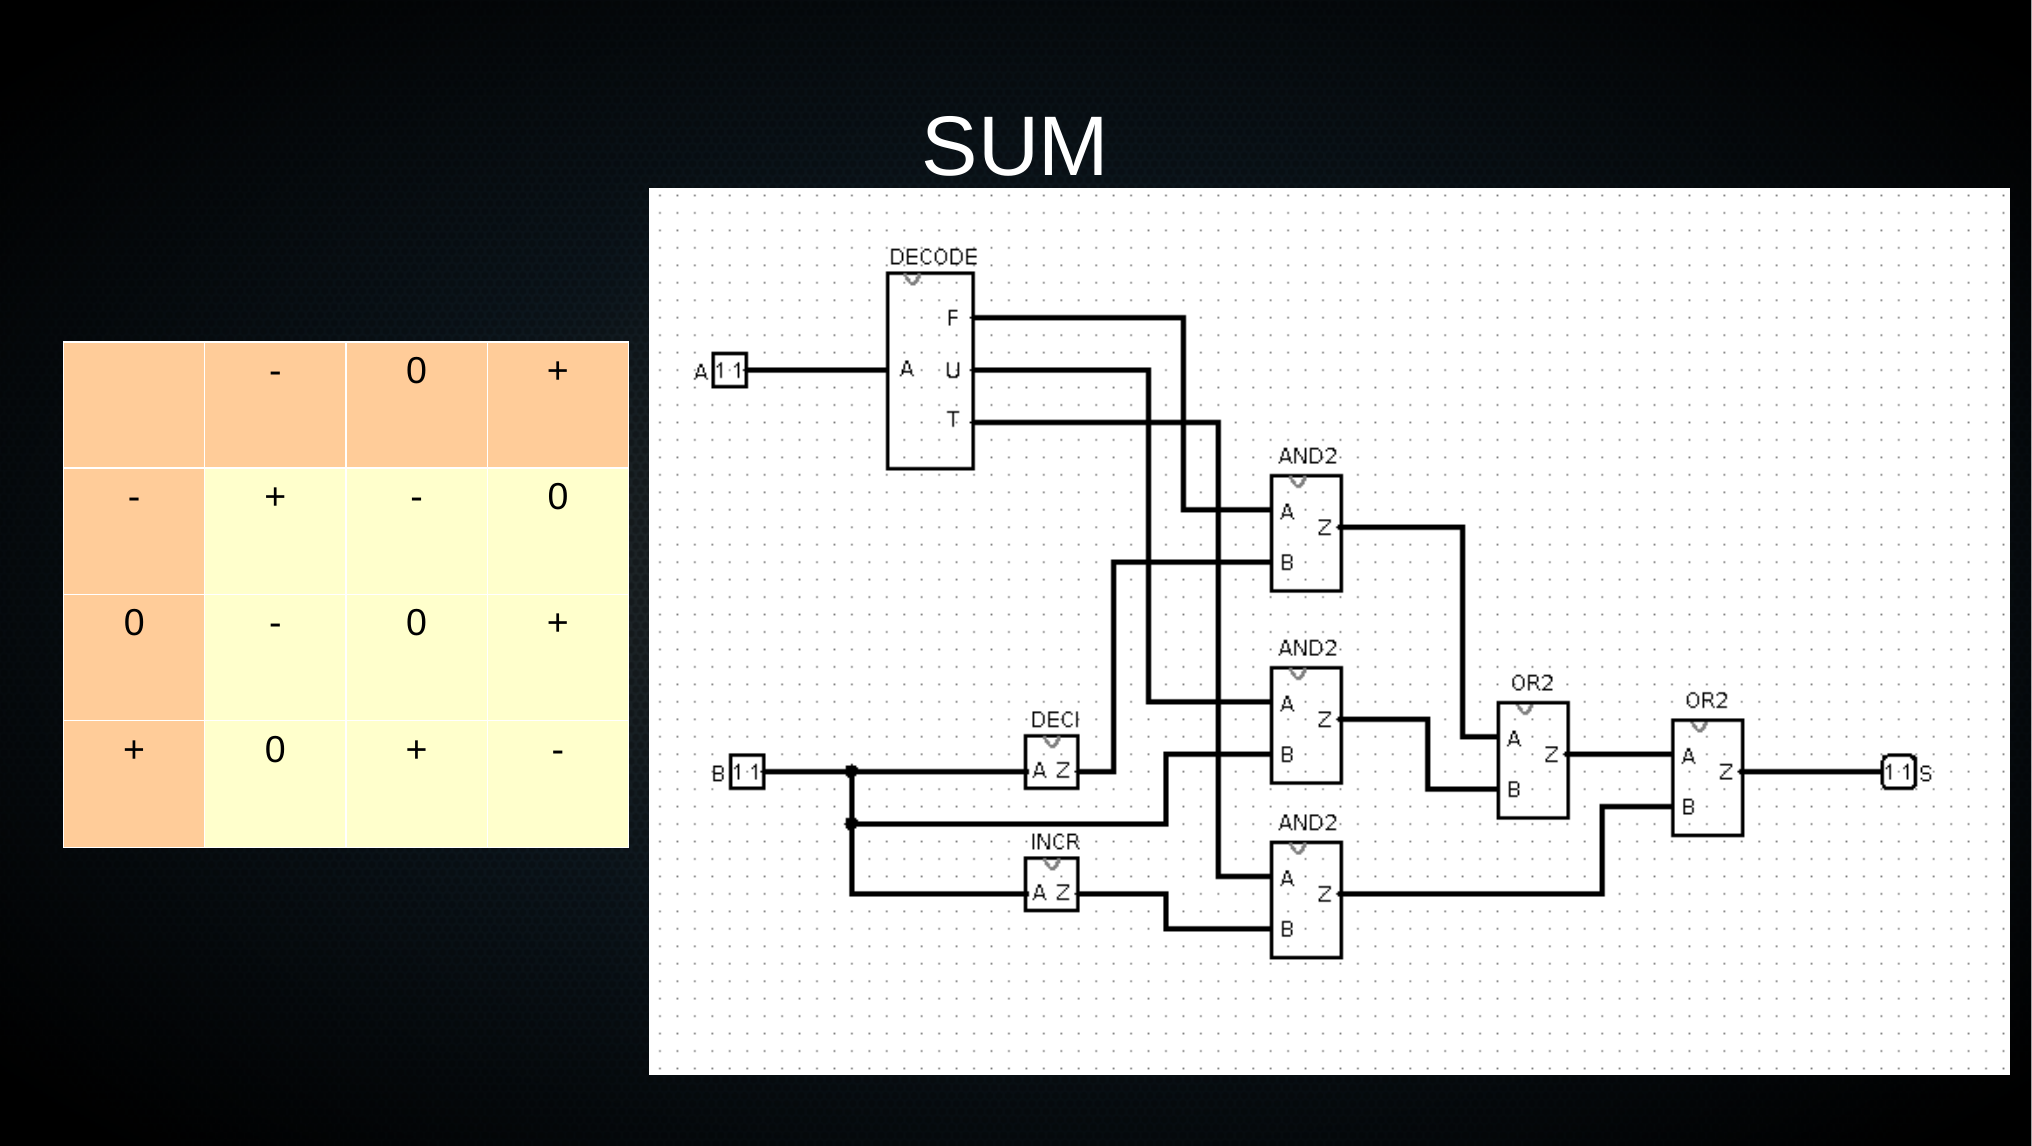

SUM
| | - | 0 | + |
| --- | --- | --- | --- |
| - | + | - | 0 |
| 0 | - | 0 | + |
| + | 0 | + | - |